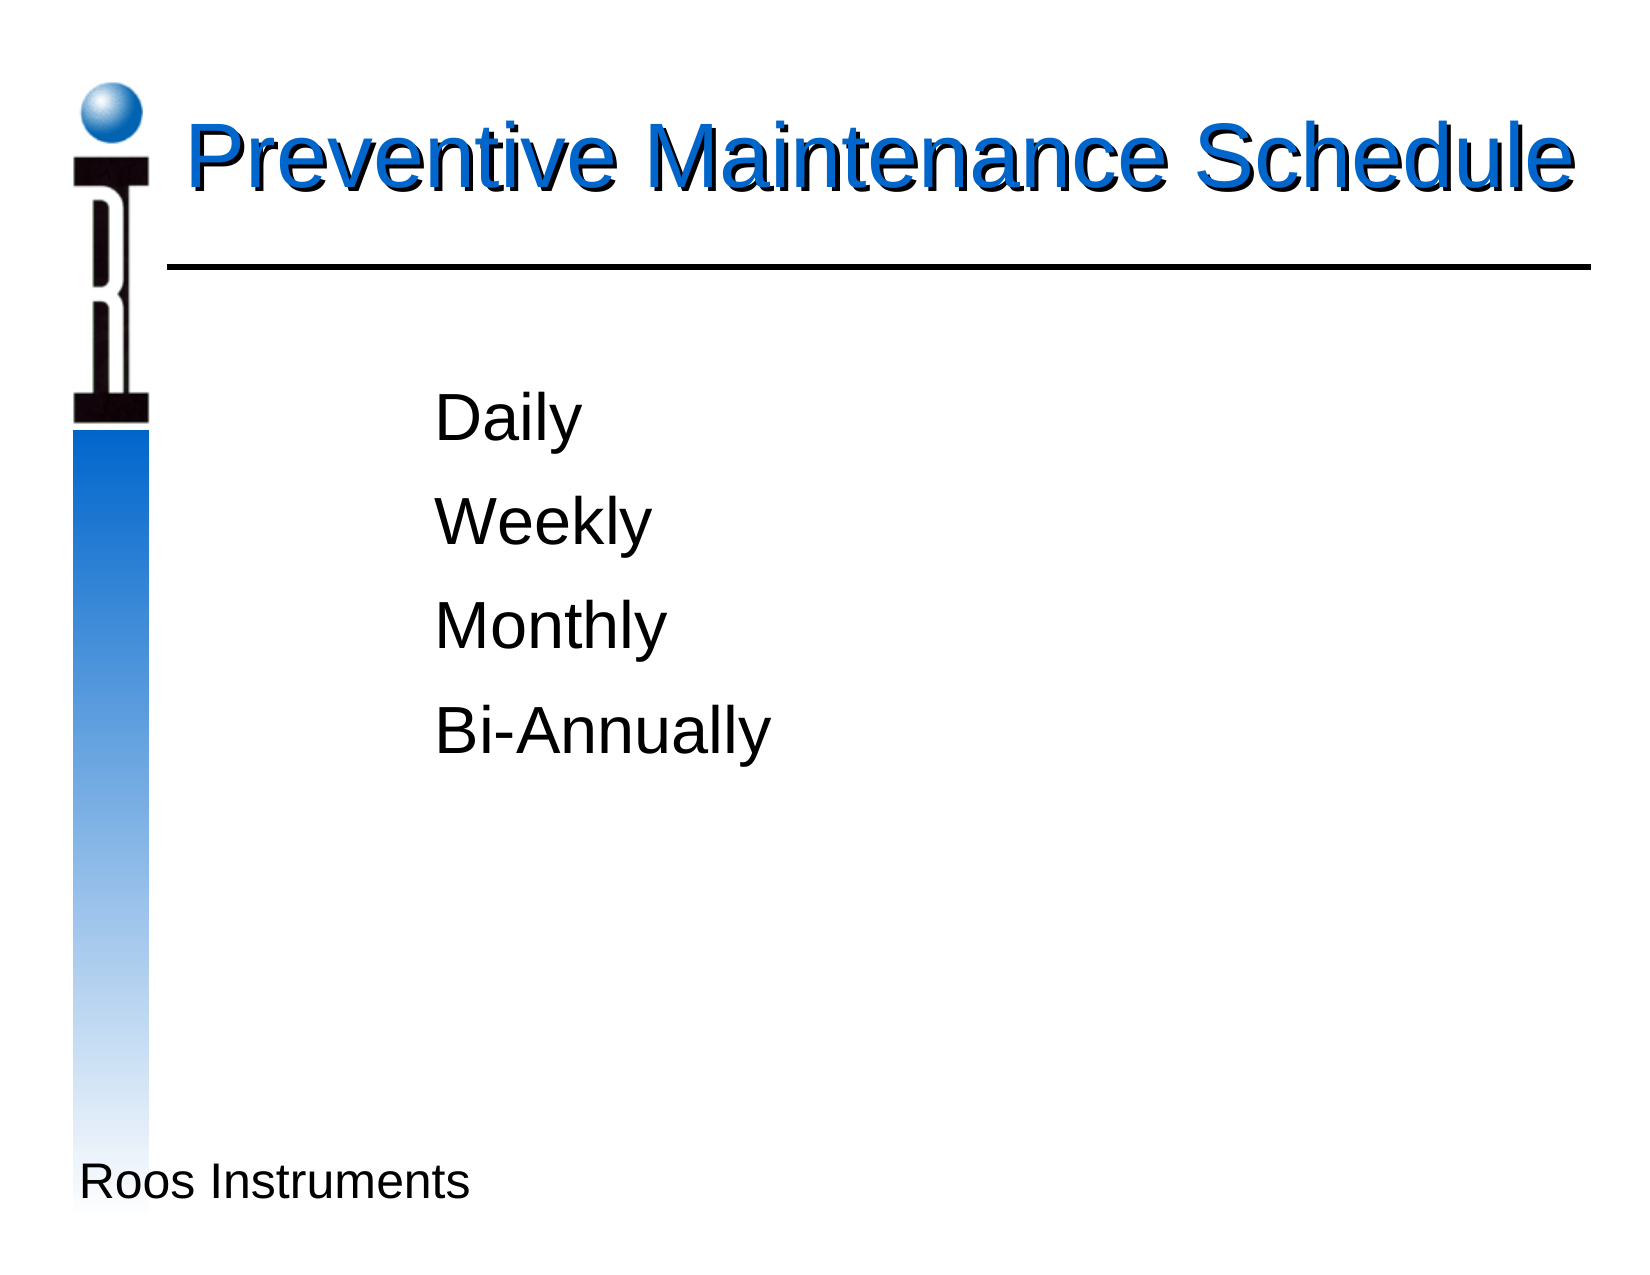

# Preventive Maintenance Schedule
Daily
Weekly
Monthly
Bi-Annually